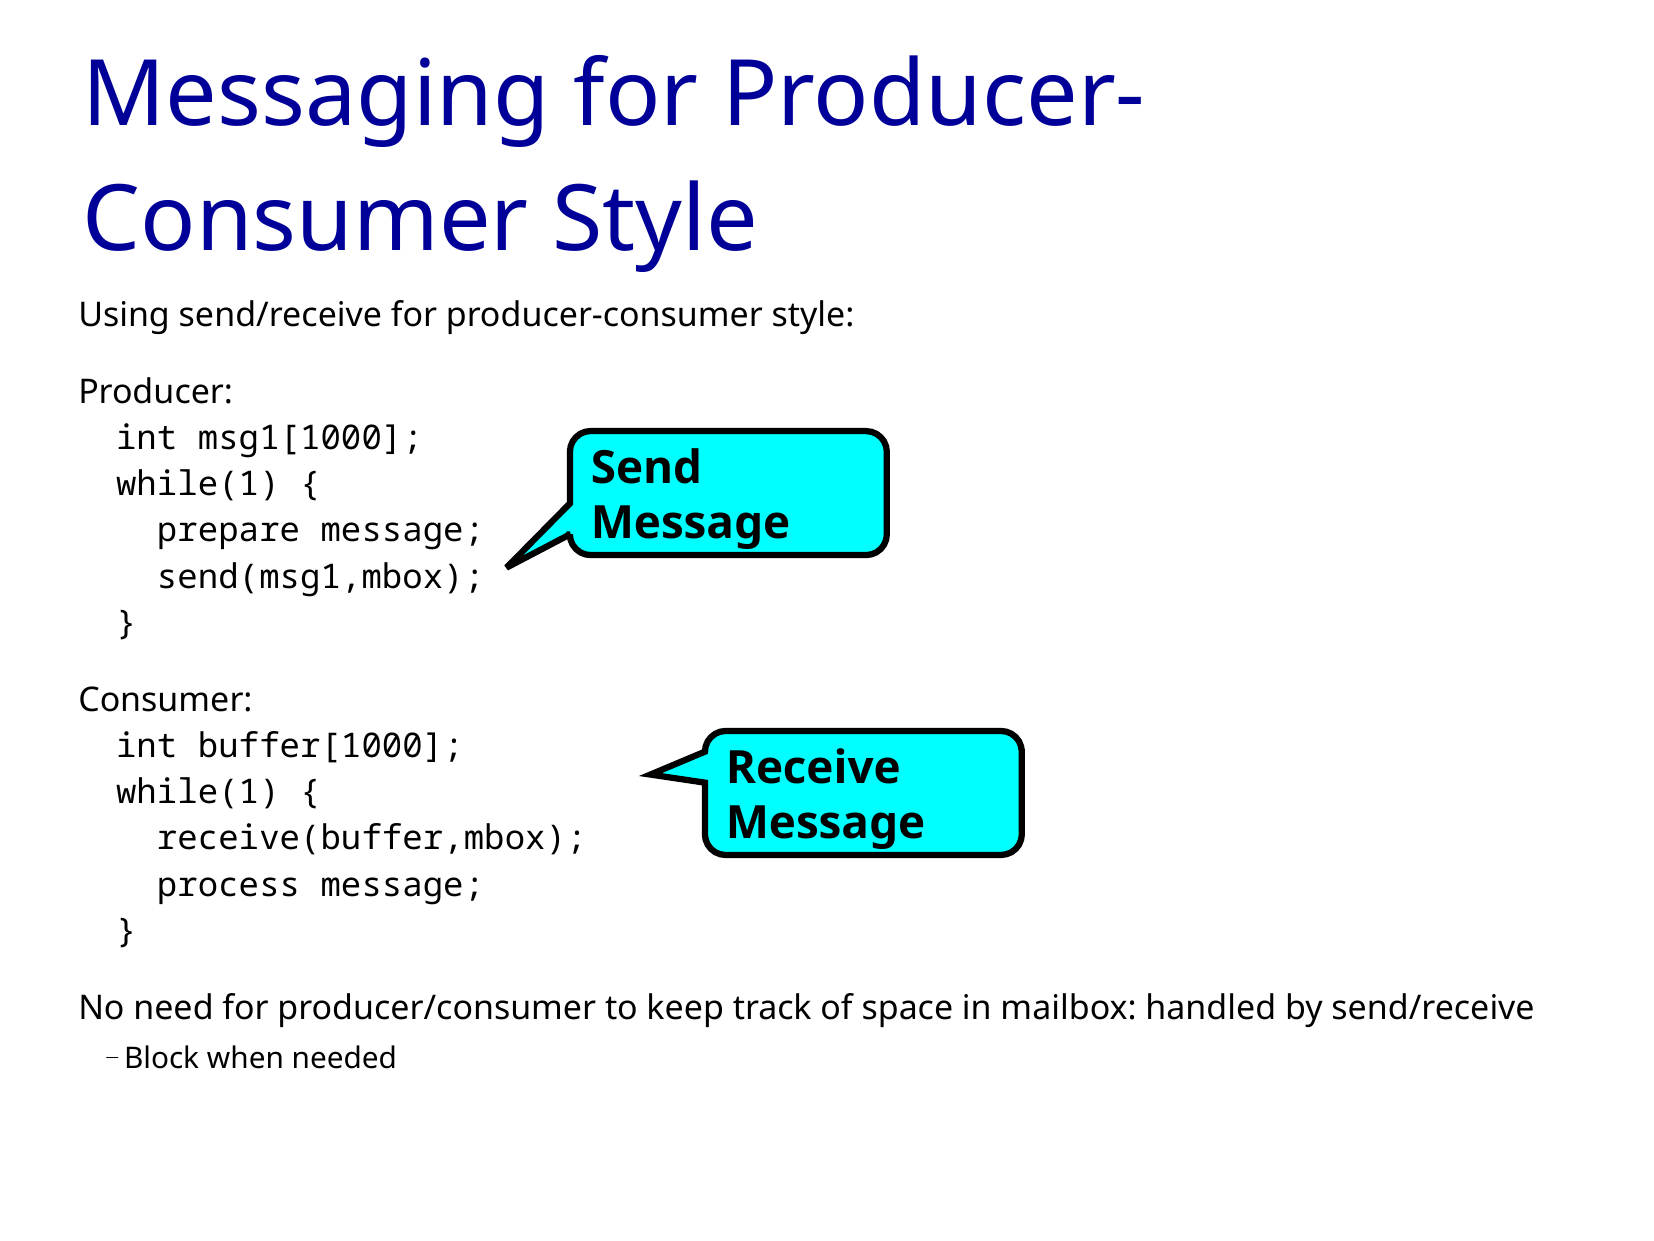

# Messaging for Producer-Consumer Style
Using send/receive for producer-consumer style:
Producer:
		int msg1[1000];
		while(1) {
			 prepare message;
			 send(msg1,mbox);
		}
Consumer:
		int buffer[1000];
		while(1) {
	 receive(buffer,mbox);
			 process message;
		}
No need for producer/consumer to keep track of space in mailbox: handled by send/receive
Block when needed
Send
Message
Receive
Message